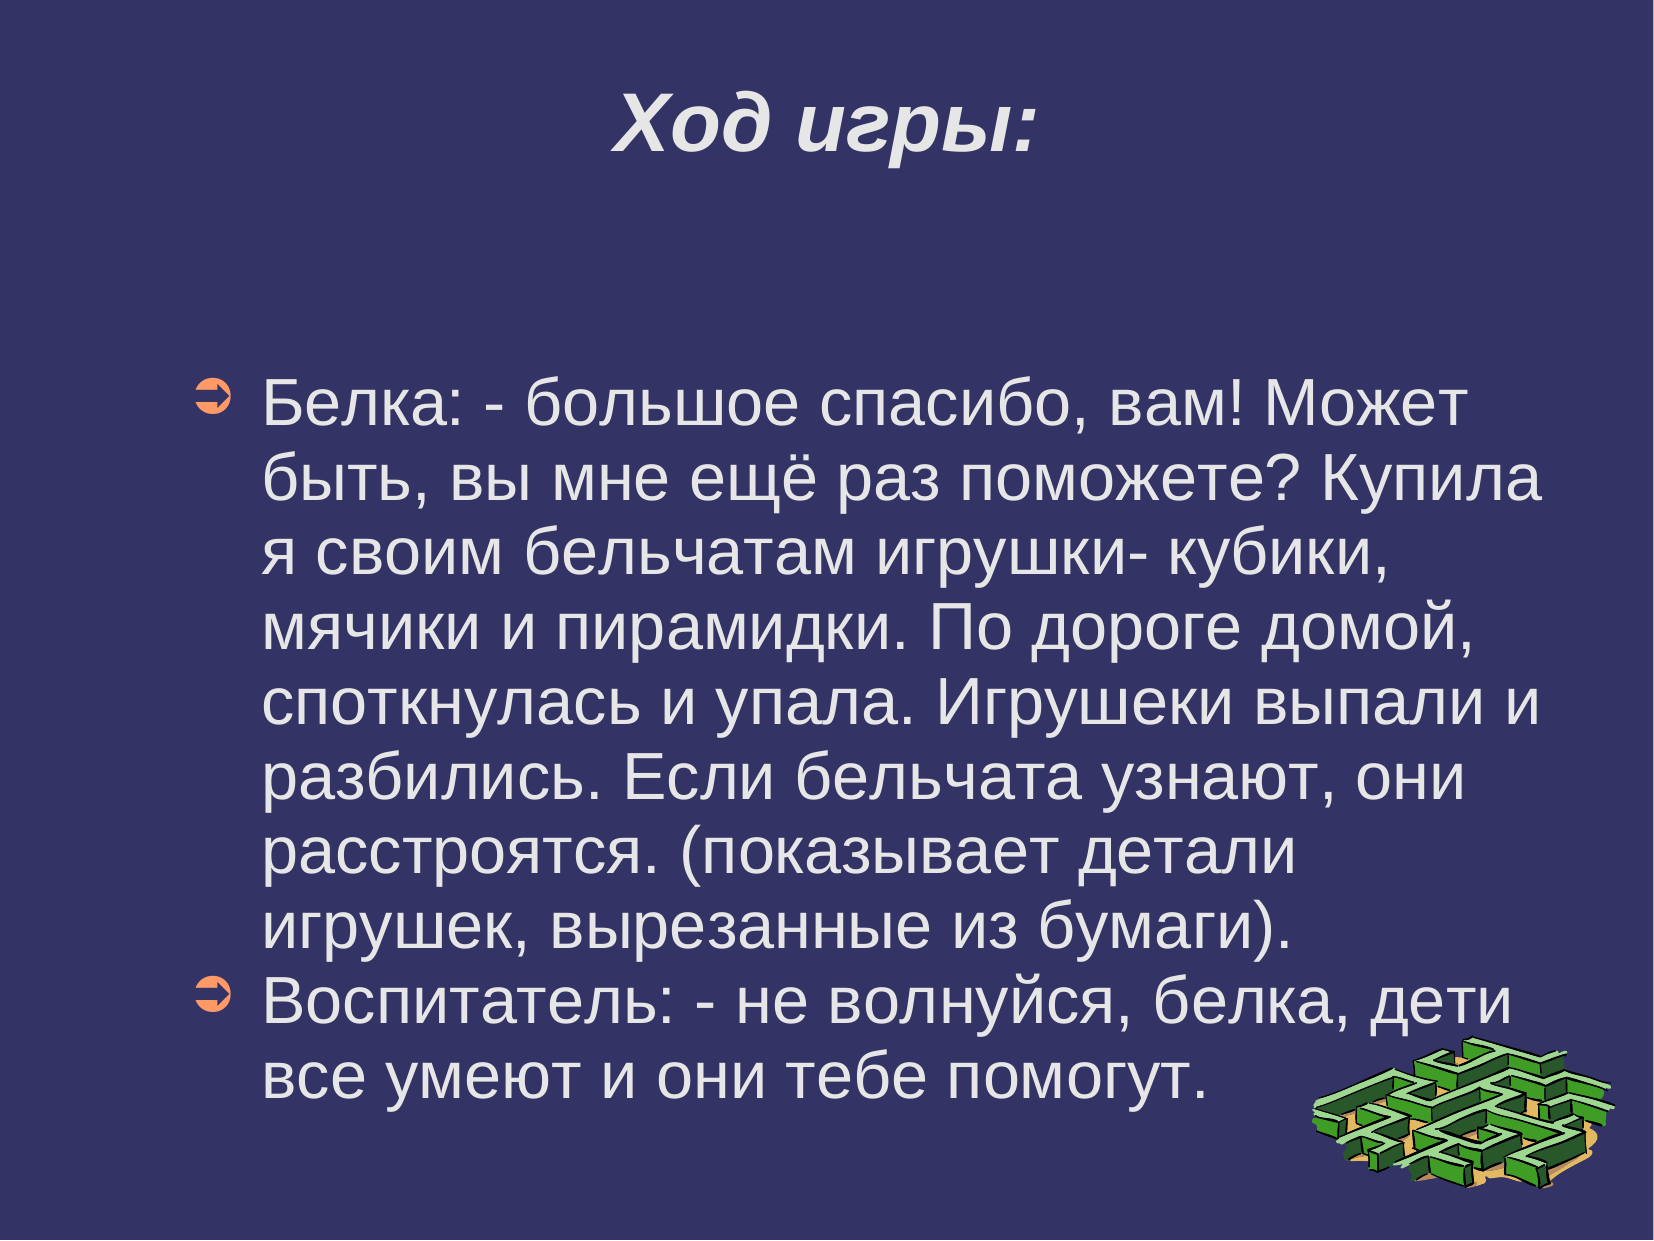

# Ход игры:
Белка: - большое спасибо, вам! Может быть, вы мне ещё раз поможете? Купила я своим бельчатам игрушки- кубики, мячики и пирамидки. По дороге домой, споткнулась и упала. Игрушеки выпали и разбились. Если бельчата узнают, они расстроятся. (показывает детали игрушек, вырезанные из бумаги).
Воспитатель: - не волнуйся, белка, дети все умеют и они тебе помогут.